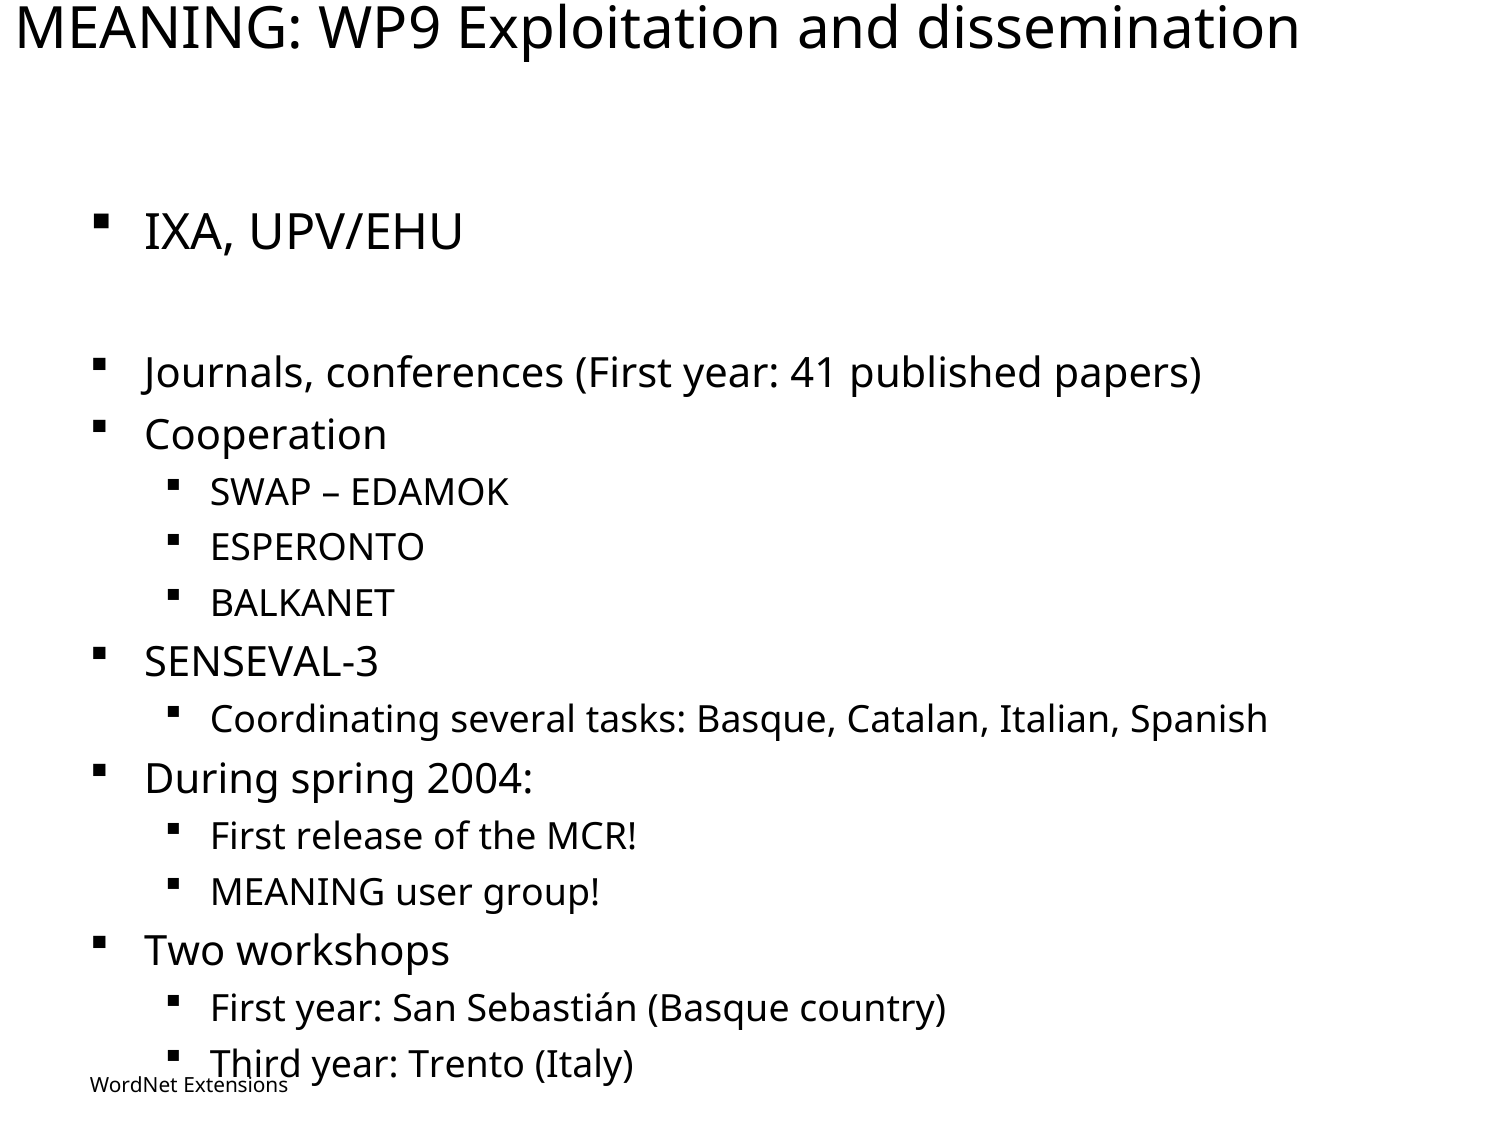

# MEANING: WP9 Exploitation and dissemination
IXA, UPV/EHU
Journals, conferences (First year: 41 published papers)
Cooperation
SWAP – EDAMOK
ESPERONTO
BALKANET
SENSEVAL-3
Coordinating several tasks: Basque, Catalan, Italian, Spanish
During spring 2004:
First release of the MCR!
MEANING user group!
Two workshops
First year: San Sebastián (Basque country)
Third year: Trento (Italy)